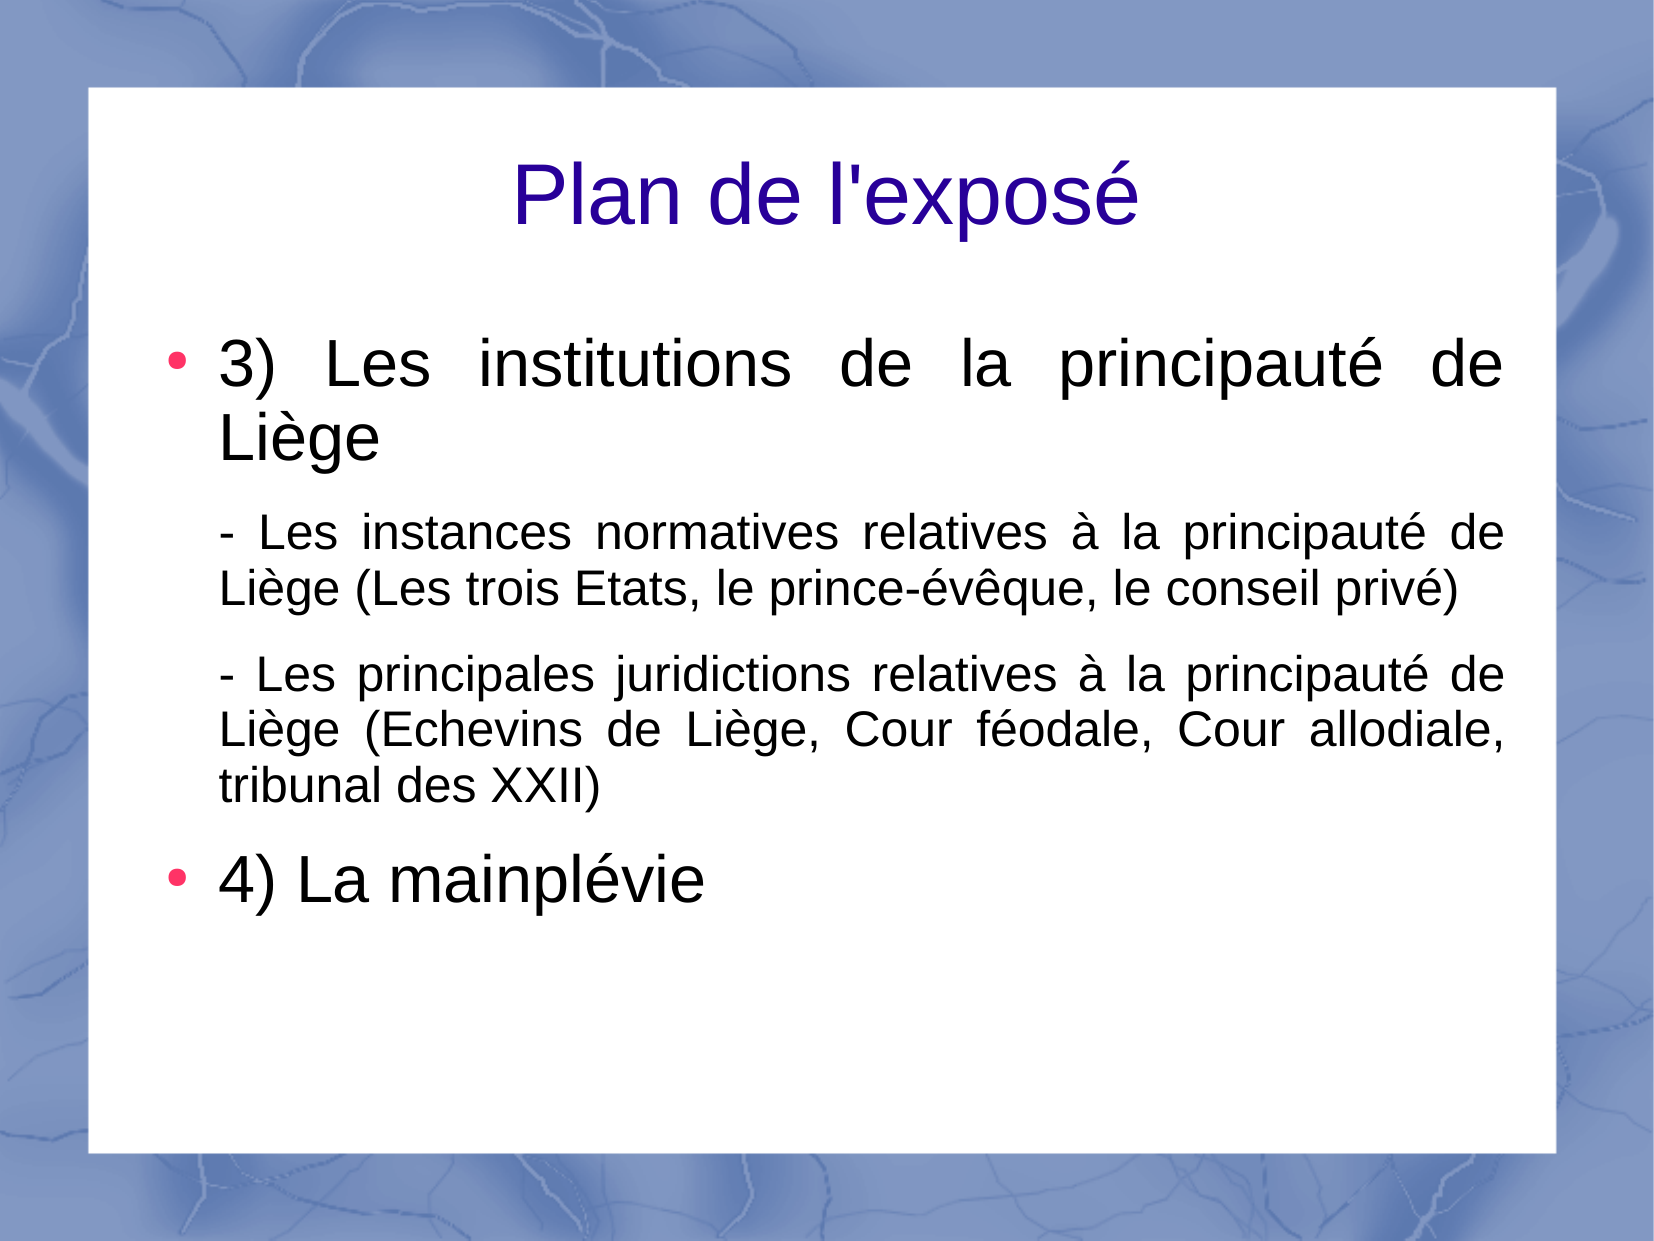

# Plan de l'exposé
3) Les institutions de la principauté de Liège
- Les instances normatives relatives à la principauté de Liège (Les trois Etats, le prince-évêque, le conseil privé)
- Les principales juridictions relatives à la principauté de Liège (Echevins de Liège, Cour féodale, Cour allodiale, tribunal des XXII)
4) La mainplévie